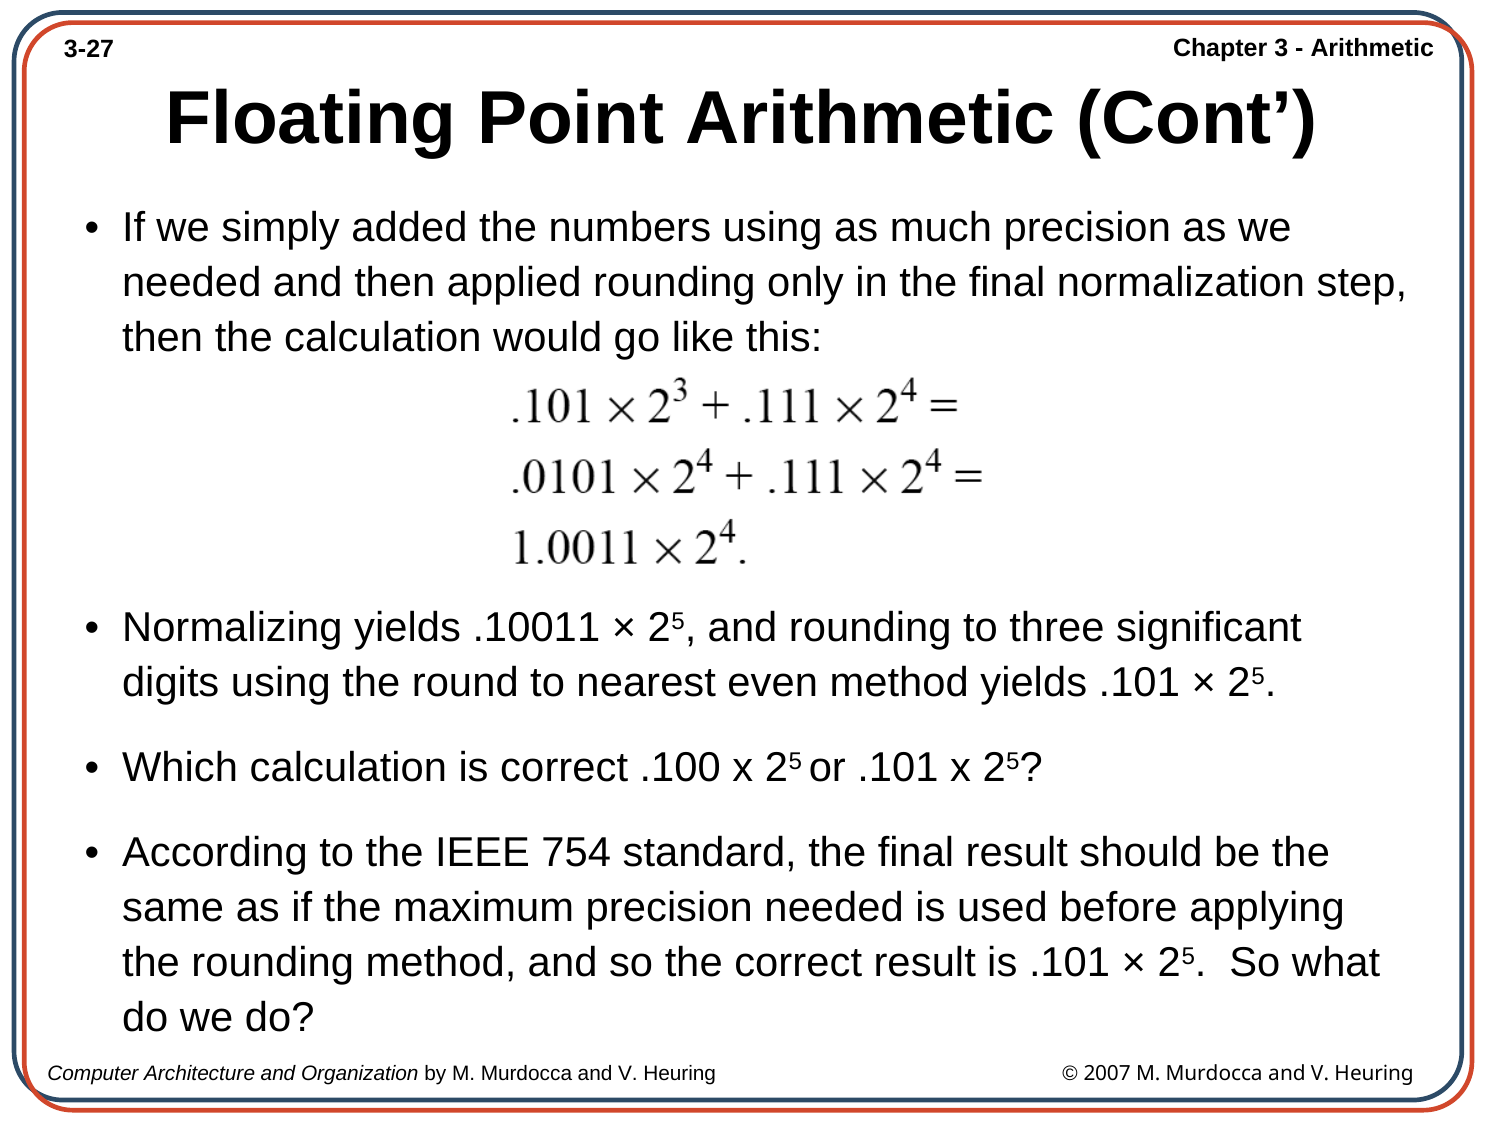

# Floating Point Arithmetic (Cont’)
•	If we simply added the numbers using as much precision as we needed and then applied rounding only in the final normalization step, then the calculation would go like this:
•	Normalizing yields .10011 × 25, and rounding to three significant digits using the round to nearest even method yields .101 × 25.
•	Which calculation is correct .100 x 25 or .101 x 25?
•	According to the IEEE 754 standard, the final result should be the same as if the maximum precision needed is used before applying the rounding method, and so the correct result is .101 × 25. So what do we do?